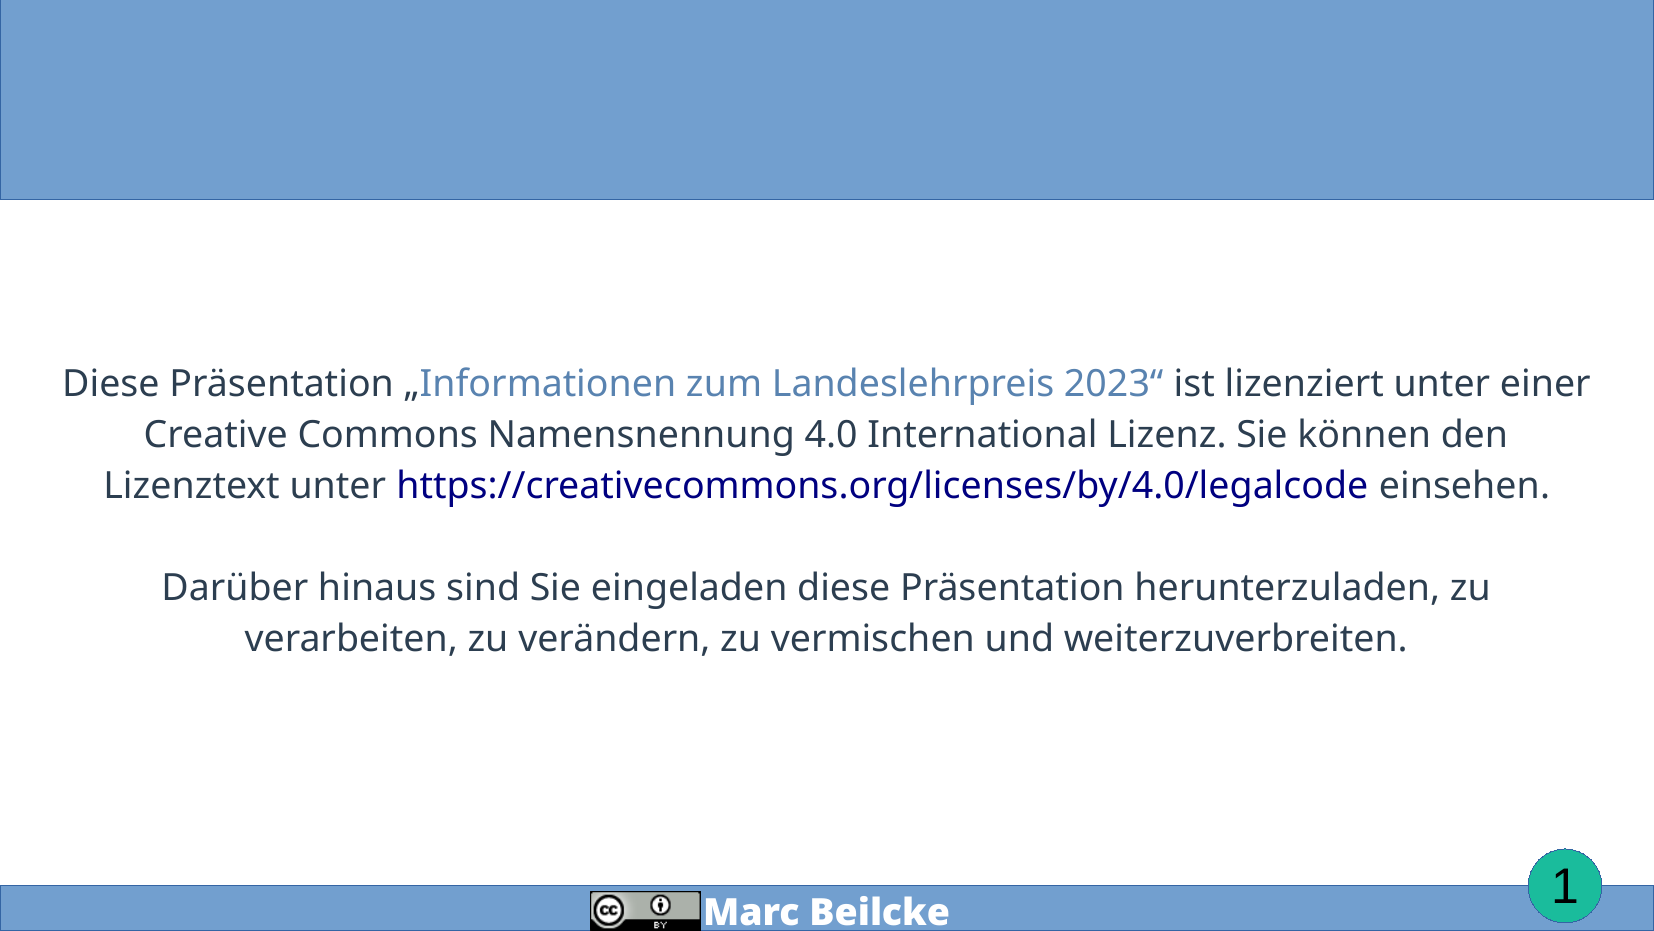

# Diese Präsentation „Informationen zum Landeslehrpreis 2023“ ist lizenziert unter einer Creative Commons Namensnennung 4.0 International Lizenz. Sie können den Lizenztext unter https://creativecommons.org/licenses/by/4.0/legalcode einsehen.
Darüber hinaus sind Sie eingeladen diese Präsentation herunterzuladen, zu verarbeiten, zu verändern, zu vermischen und weiterzuverbreiten.
Marc Beilcke